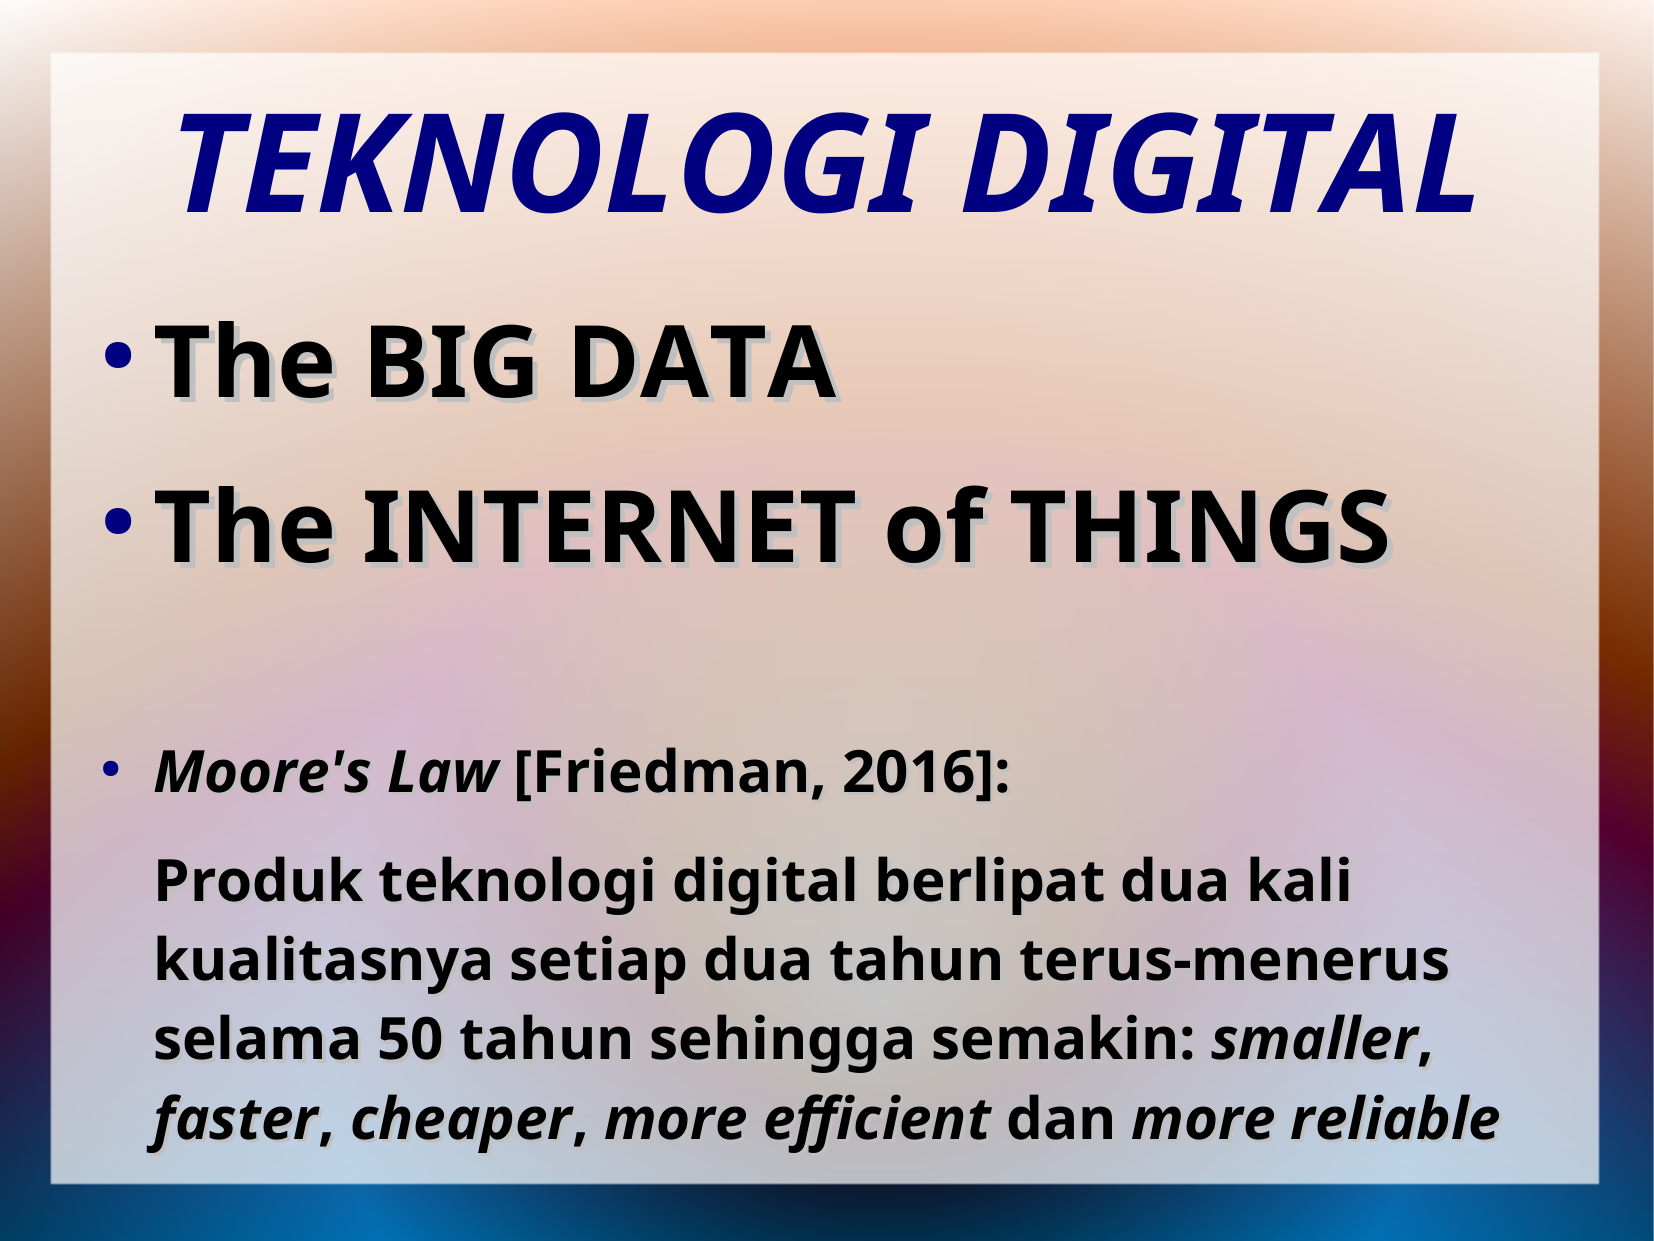

# TEKNOLOGI DIGITAL
The BIG DATA
The INTERNET of THINGS
Moore's Law [Friedman, 2016]:
Produk teknologi digital berlipat dua kali kualitasnya setiap dua tahun terus-menerus selama 50 tahun sehingga semakin: smaller, faster, cheaper, more efficient dan more reliable